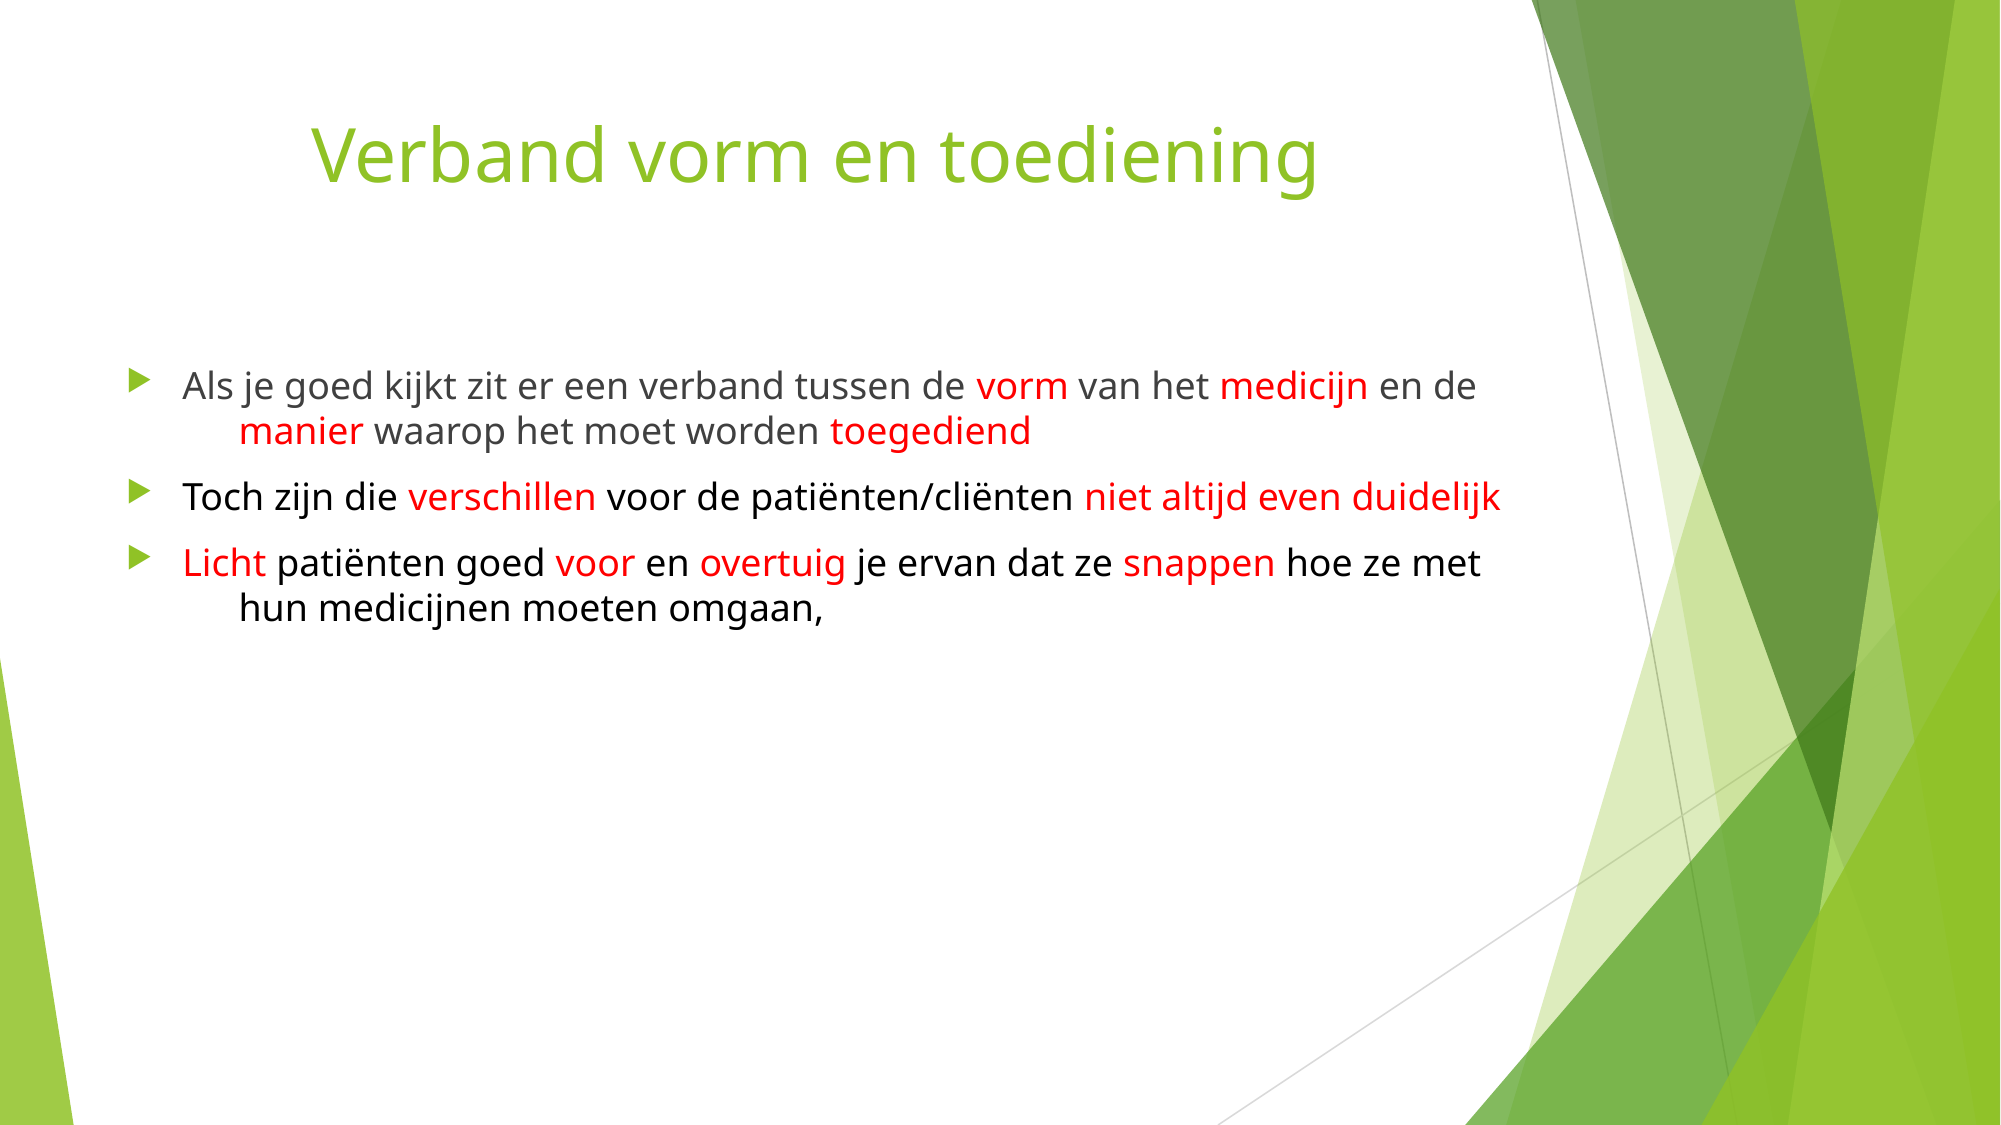

# Verband vorm en toediening
Als je goed kijkt zit er een verband tussen de vorm van het medicijn en de manier waarop het moet worden toegediend
Toch zijn die verschillen voor de patiënten/cliënten niet altijd even duidelijk
Licht patiënten goed voor en overtuig je ervan dat ze snappen hoe ze met hun medicijnen moeten omgaan,